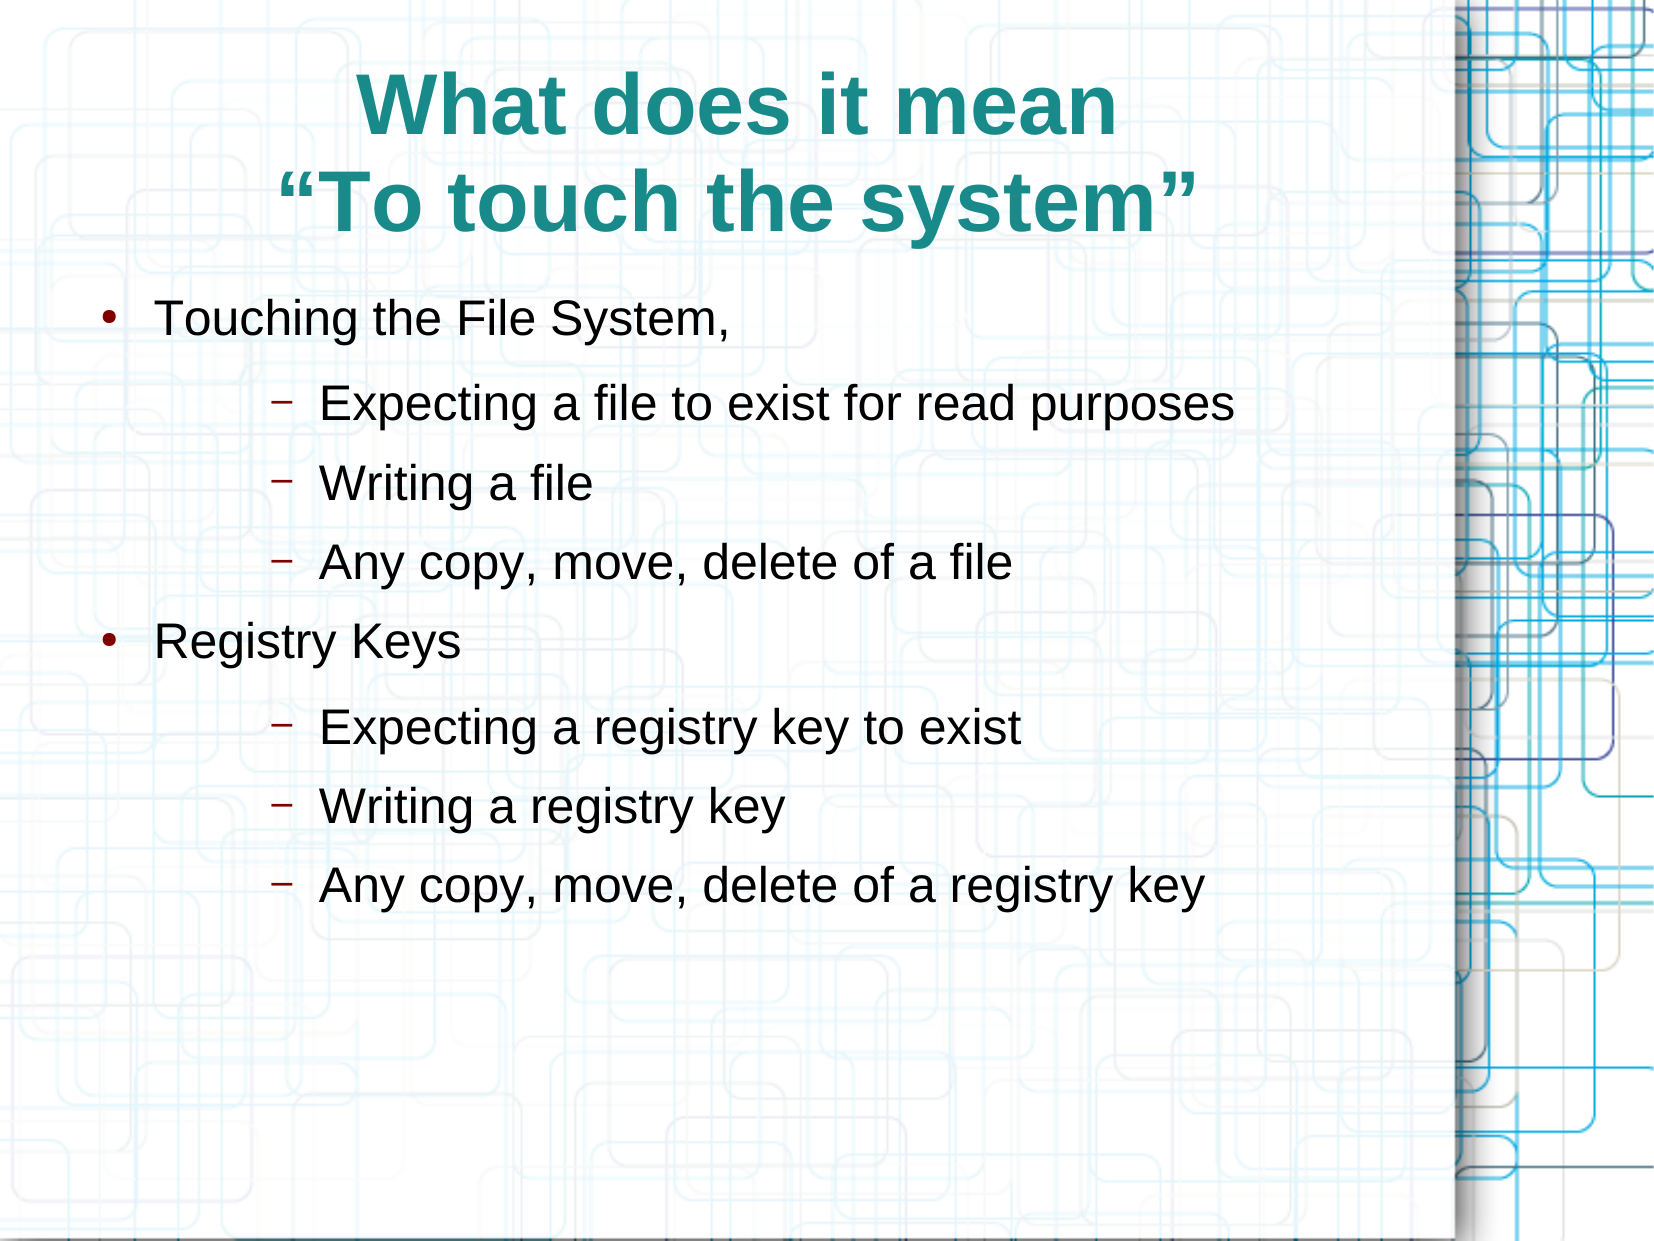

# What does it mean “To touch the system”
Touching the File System,
Expecting a file to exist for read purposes
Writing a file
Any copy, move, delete of a file
Registry Keys
Expecting a registry key to exist
Writing a registry key
Any copy, move, delete of a registry key